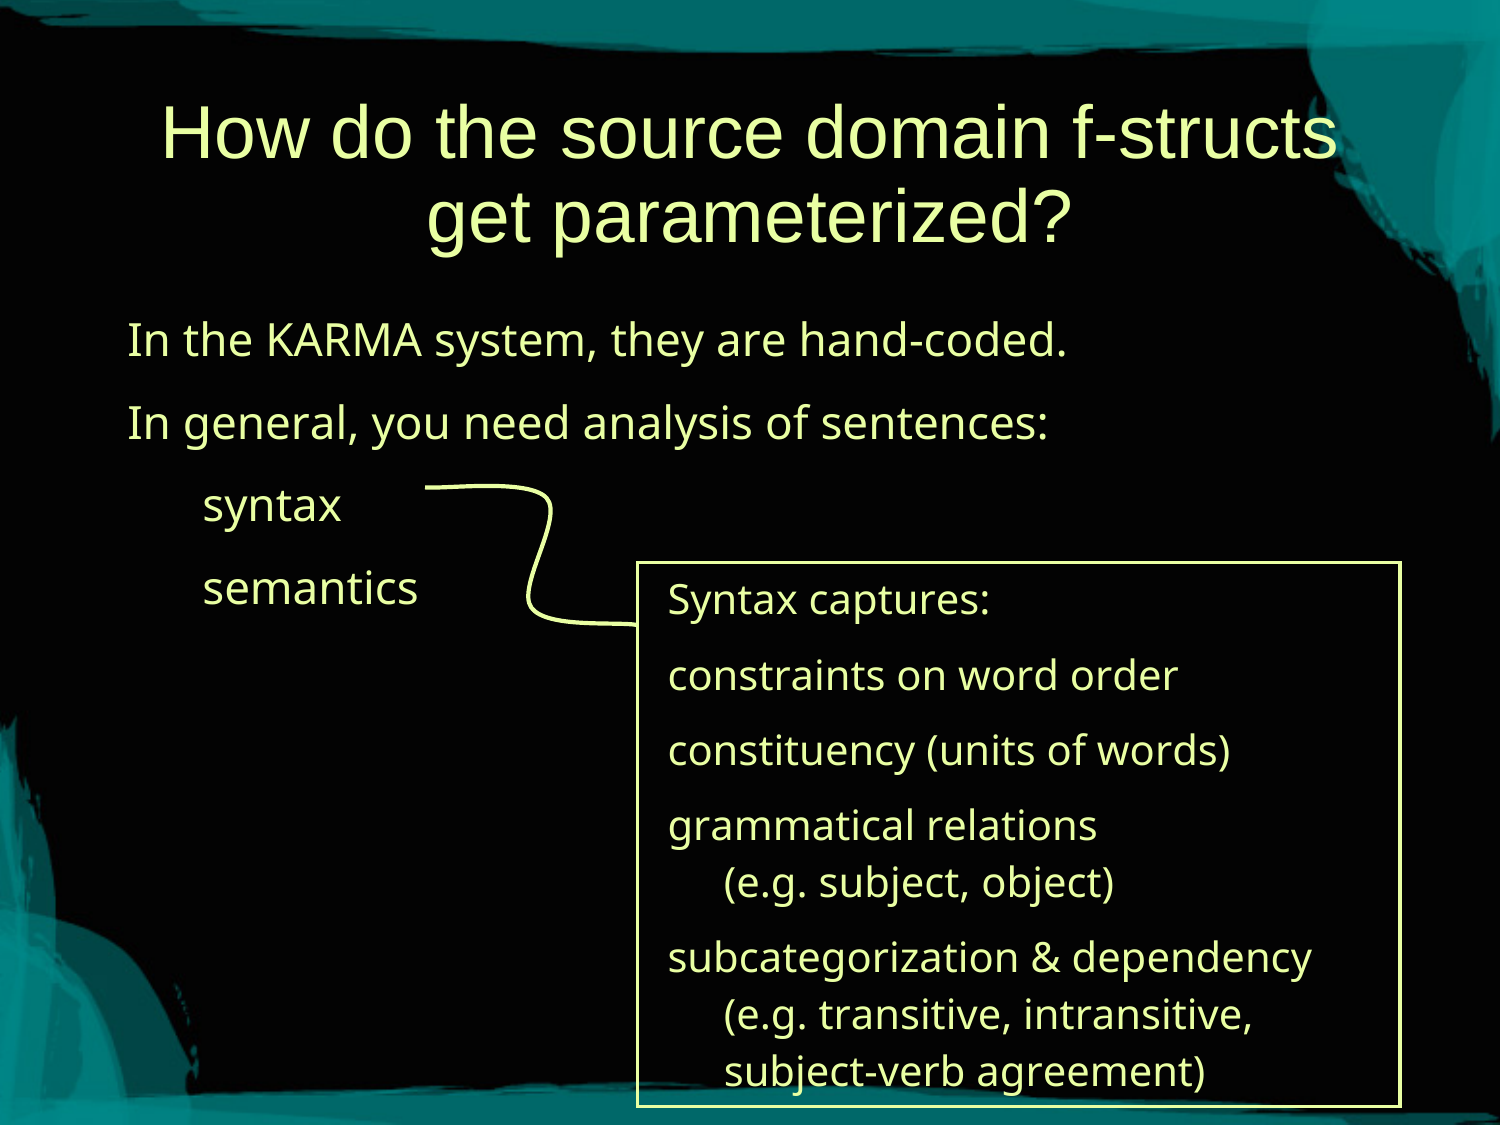

# How do the source domain f-structs get parameterized?
In the KARMA system, they are hand-coded.
In general, you need analysis of sentences:
syntax
semantics
Syntax captures:
constraints on word order
constituency (units of words)
grammatical relations
(e.g. subject, object)
subcategorization & dependency
(e.g. transitive, intransitive, subject-verb agreement)